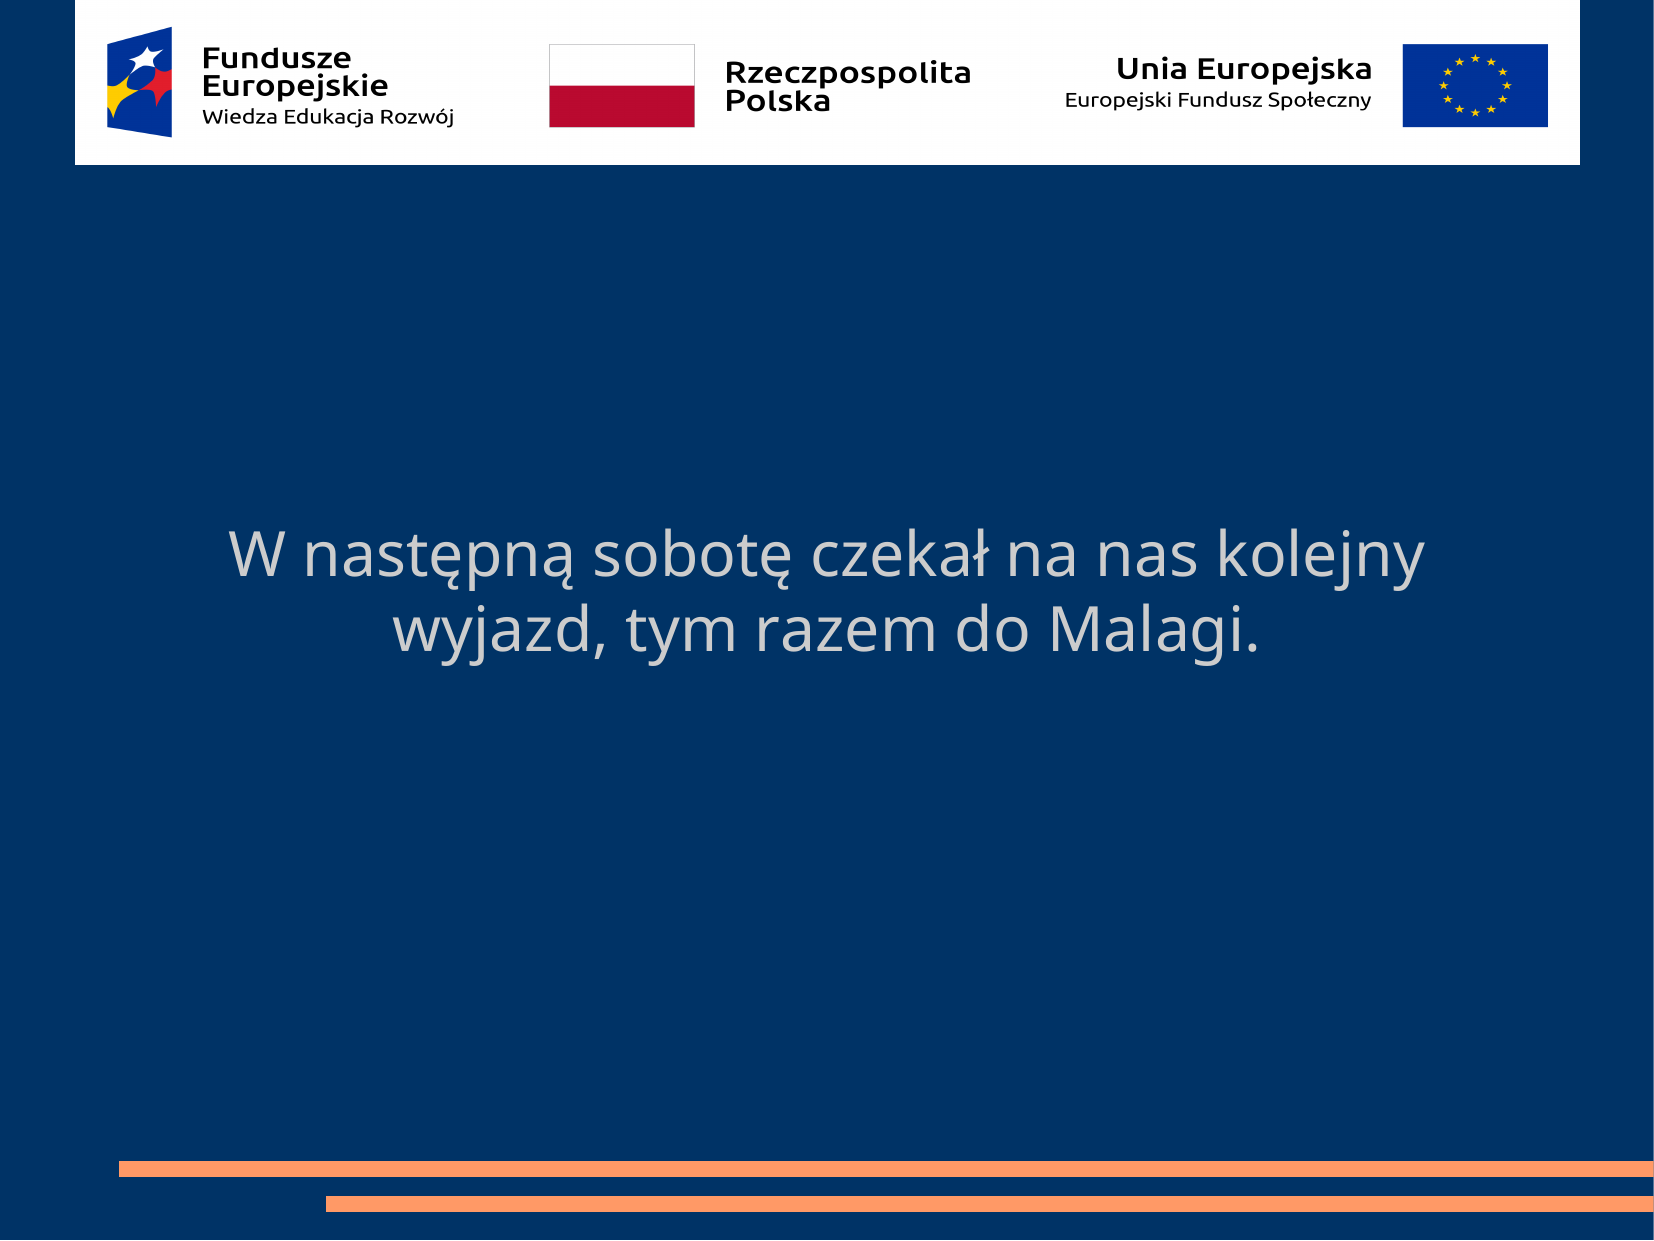

# W następną sobotę czekał na nas kolejny wyjazd, tym razem do Malagi.